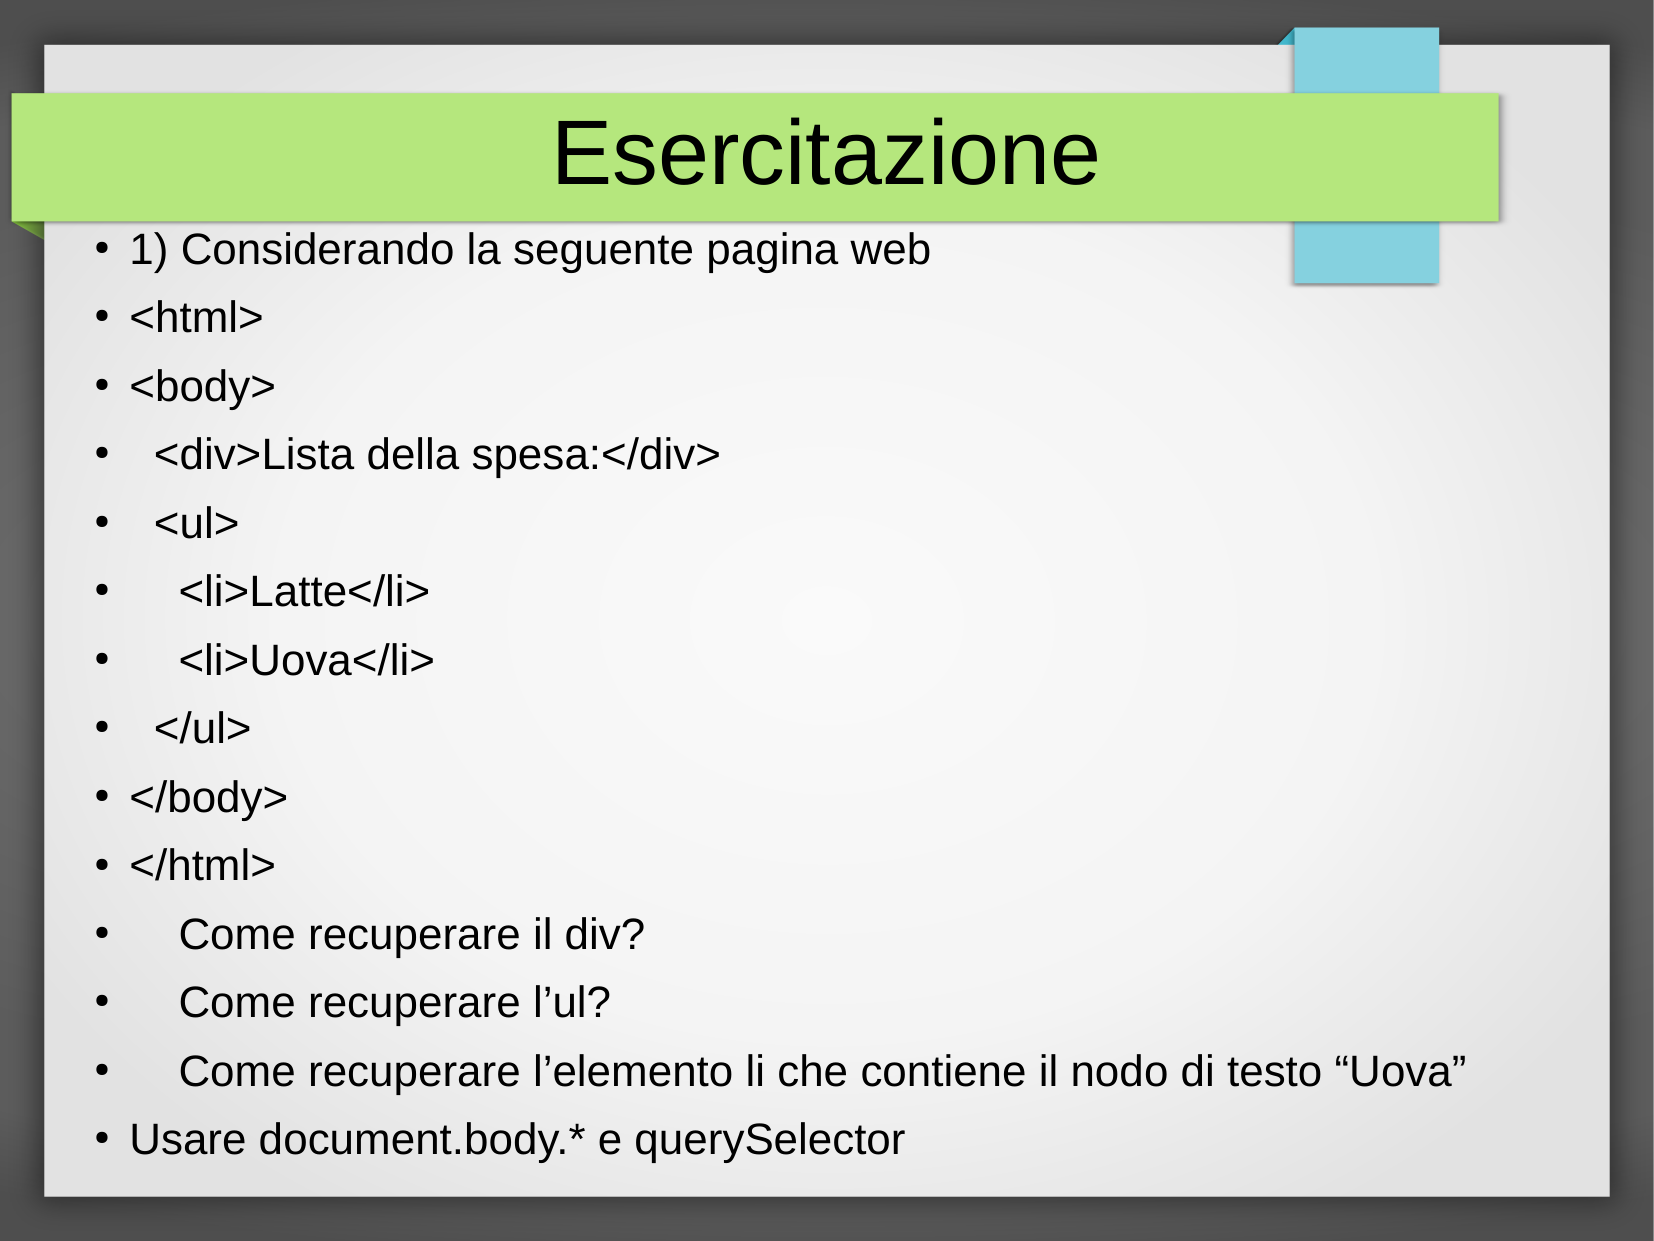

# Esercitazione
1) Considerando la seguente pagina web
<html>
<body>
 <div>Lista della spesa:</div>
 <ul>
 <li>Latte</li>
 <li>Uova</li>
 </ul>
</body>
</html>
 Come recuperare il div?
 Come recuperare l’ul?
 Come recuperare l’elemento li che contiene il nodo di testo “Uova”
Usare document.body.* e querySelector